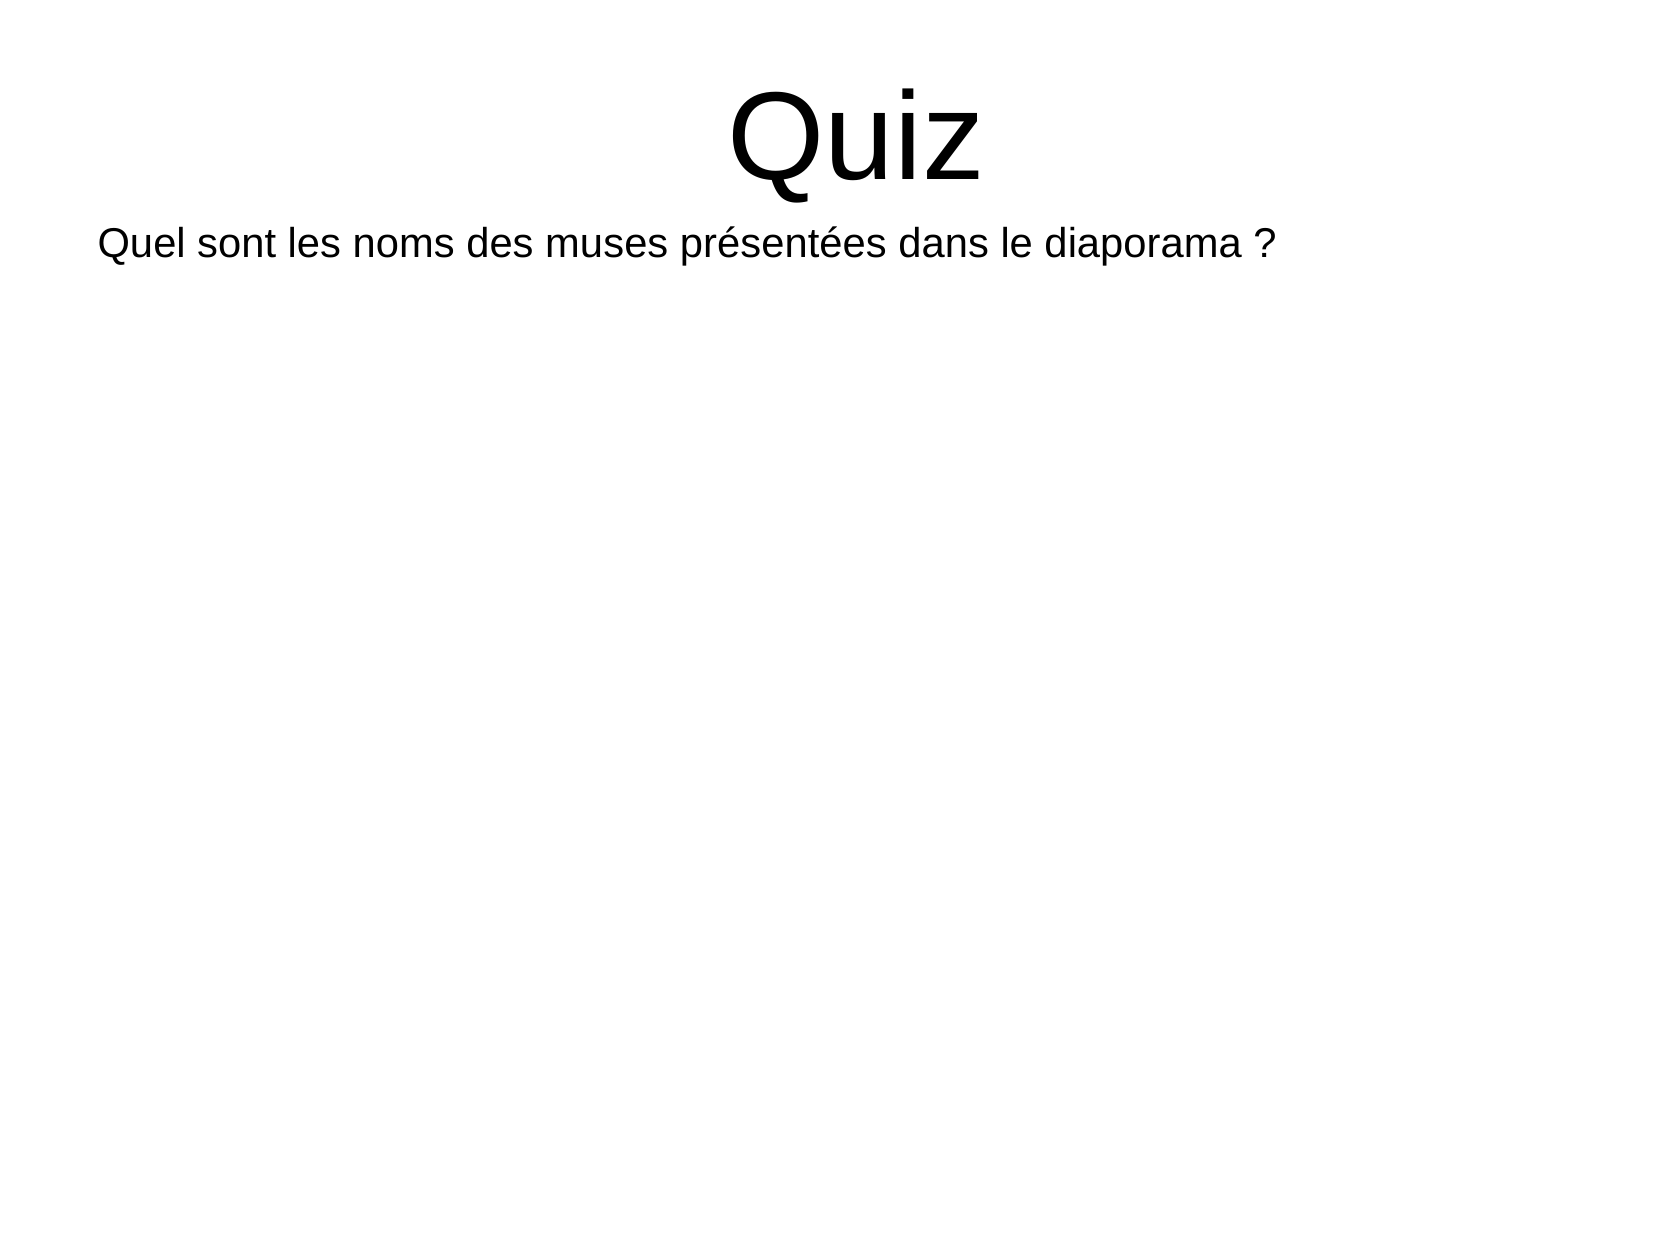

Quiz
Quel sont les noms des muses présentées dans le diaporama ?